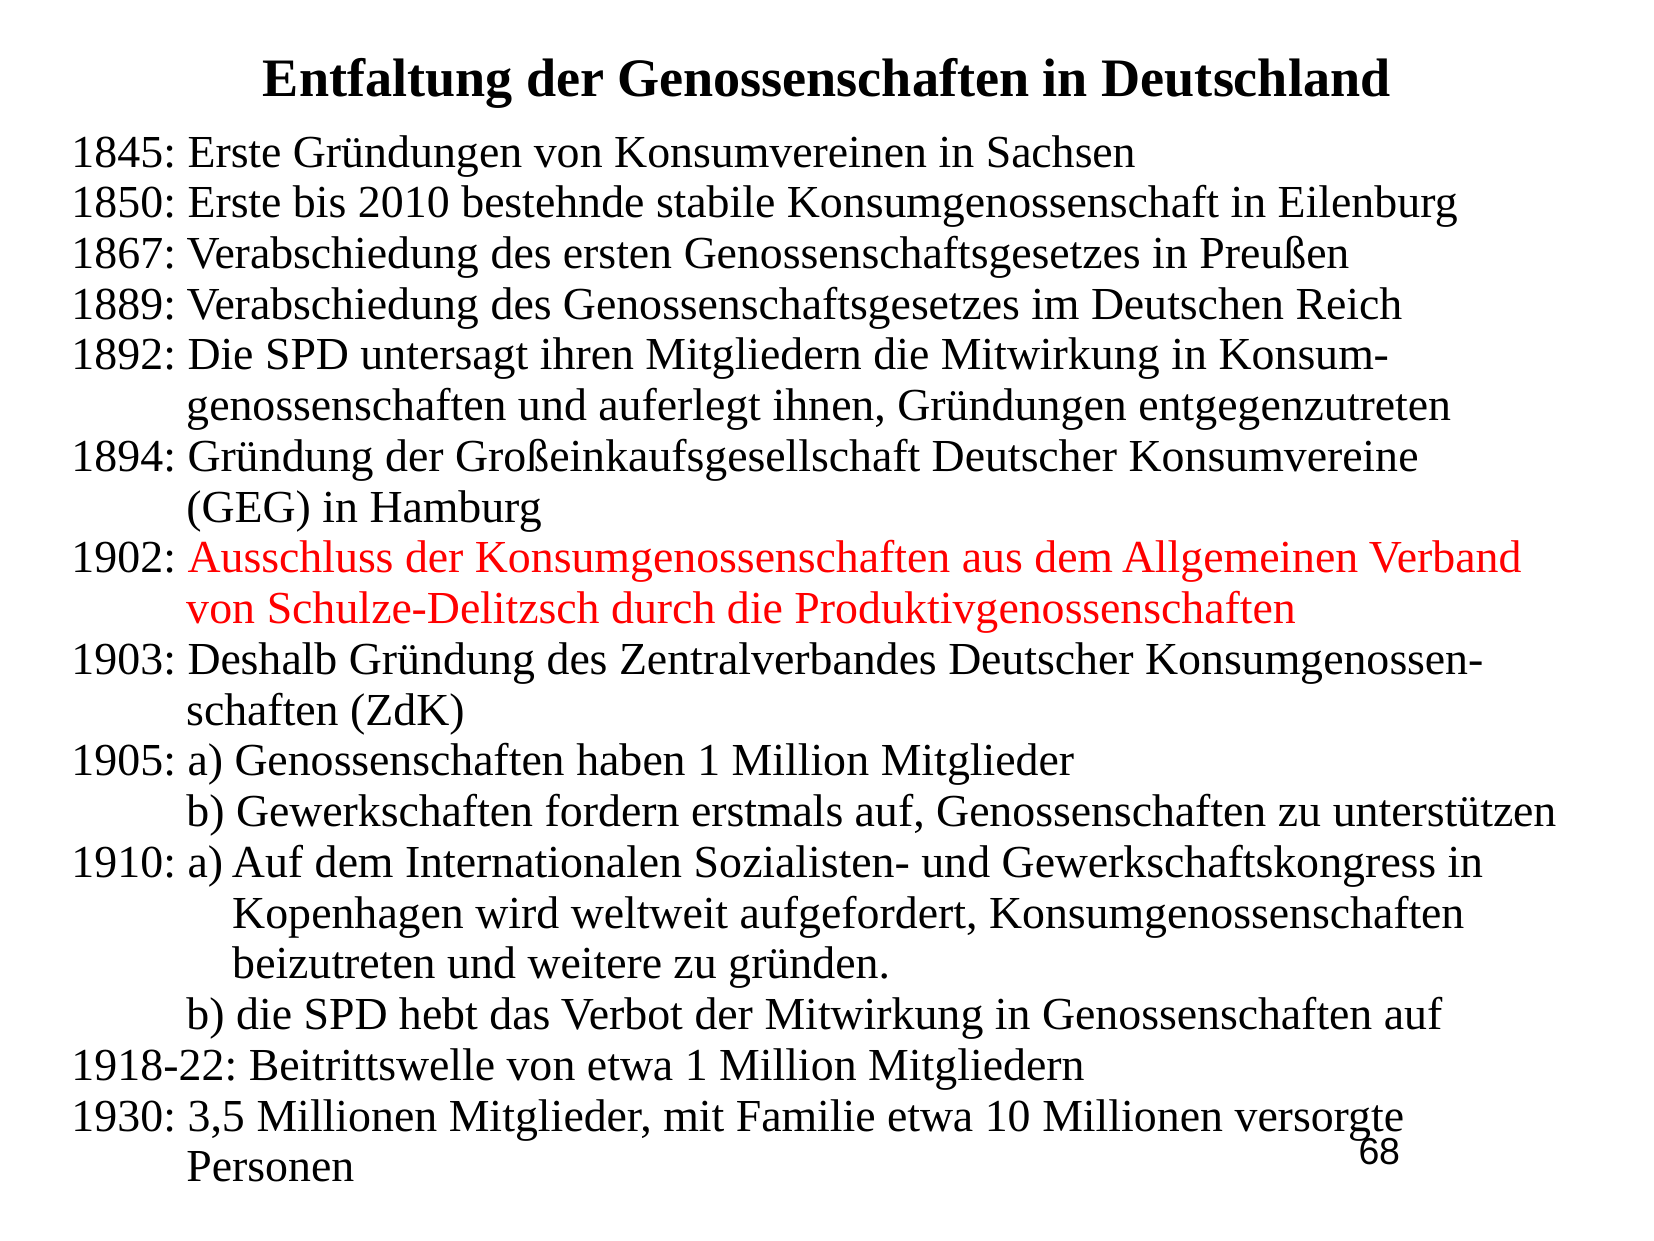

Entfaltung der Genossenschaften in Deutschland
1845: Erste Gründungen von Konsumvereinen in Sachsen
1850: Erste bis 2010 bestehnde stabile Konsumgenossenschaft in Eilenburg
1867: Verabschiedung des ersten Genossenschaftsgesetzes in Preußen
1889: Verabschiedung des Genossenschaftsgesetzes im Deutschen Reich
1892: Die SPD untersagt ihren Mitgliedern die Mitwirkung in Konsum- genossenschaften und auferlegt ihnen, Gründungen entgegenzutreten
1894: Gründung der Großeinkaufsgesellschaft Deutscher Konsumvereine
 (GEG) in Hamburg
1902: Ausschluss der Konsumgenossenschaften aus dem Allgemeinen Verband von Schulze-Delitzsch durch die Produktivgenossenschaften
1903: Deshalb Gründung des Zentralverbandes Deutscher Konsumgenossen- schaften (ZdK)
1905: a) Genossenschaften haben 1 Million Mitglieder
 b) Gewerkschaften fordern erstmals auf, Genossenschaften zu unterstützen
1910: a) Auf dem Internationalen Sozialisten- und Gewerkschaftskongress in Kopenhagen wird weltweit aufgefordert, Konsumgenossenschaften beizutreten und weitere zu gründen.
 b) die SPD hebt das Verbot der Mitwirkung in Genossenschaften auf
1918-22: Beitrittswelle von etwa 1 Million Mitgliedern
1930: 3,5 Millionen Mitglieder, mit Familie etwa 10 Millionen versorgte
 Personen